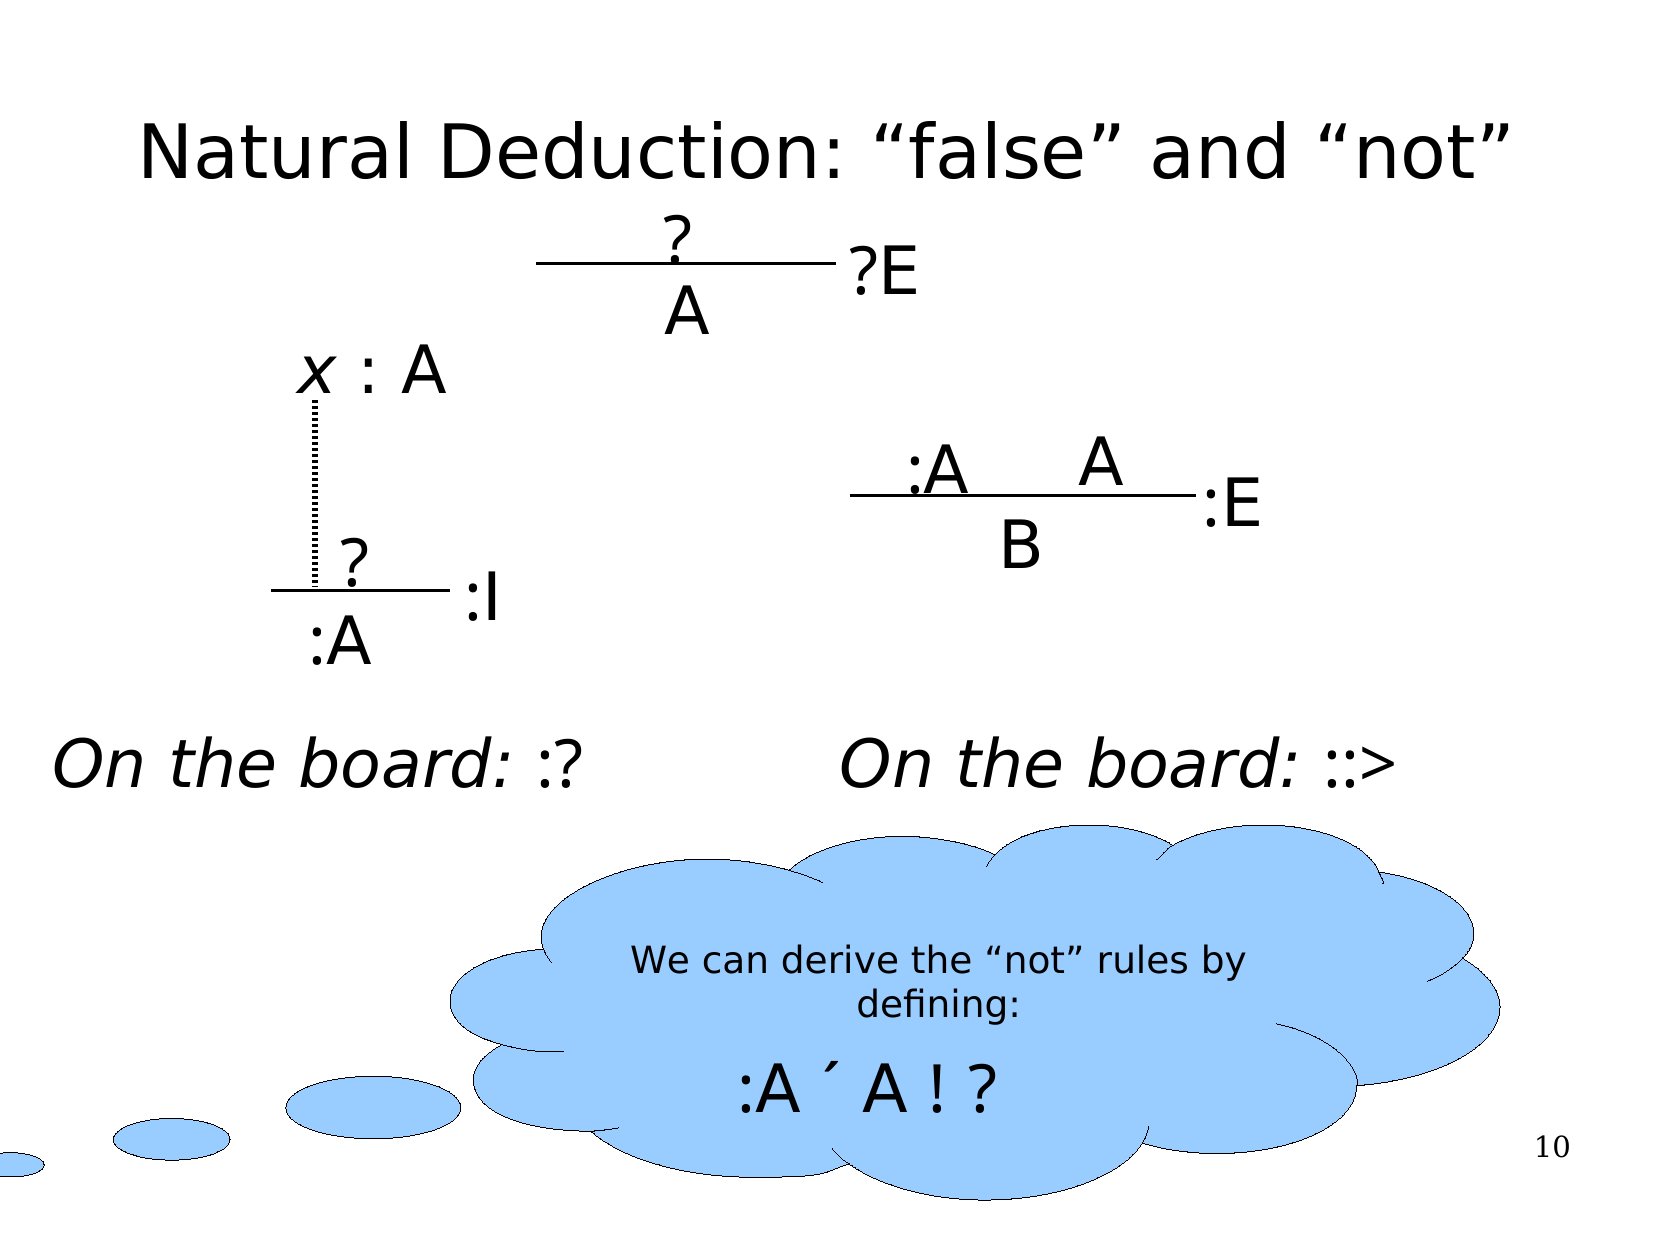

# Natural Deduction: “false” and “not”
?
?E
A
x : A
?
:I
:A
:A
A
:E
B
On the board: :?
On the board: ::>
We can derive the “not” rules by defining:
:A ´ A ! ?
10